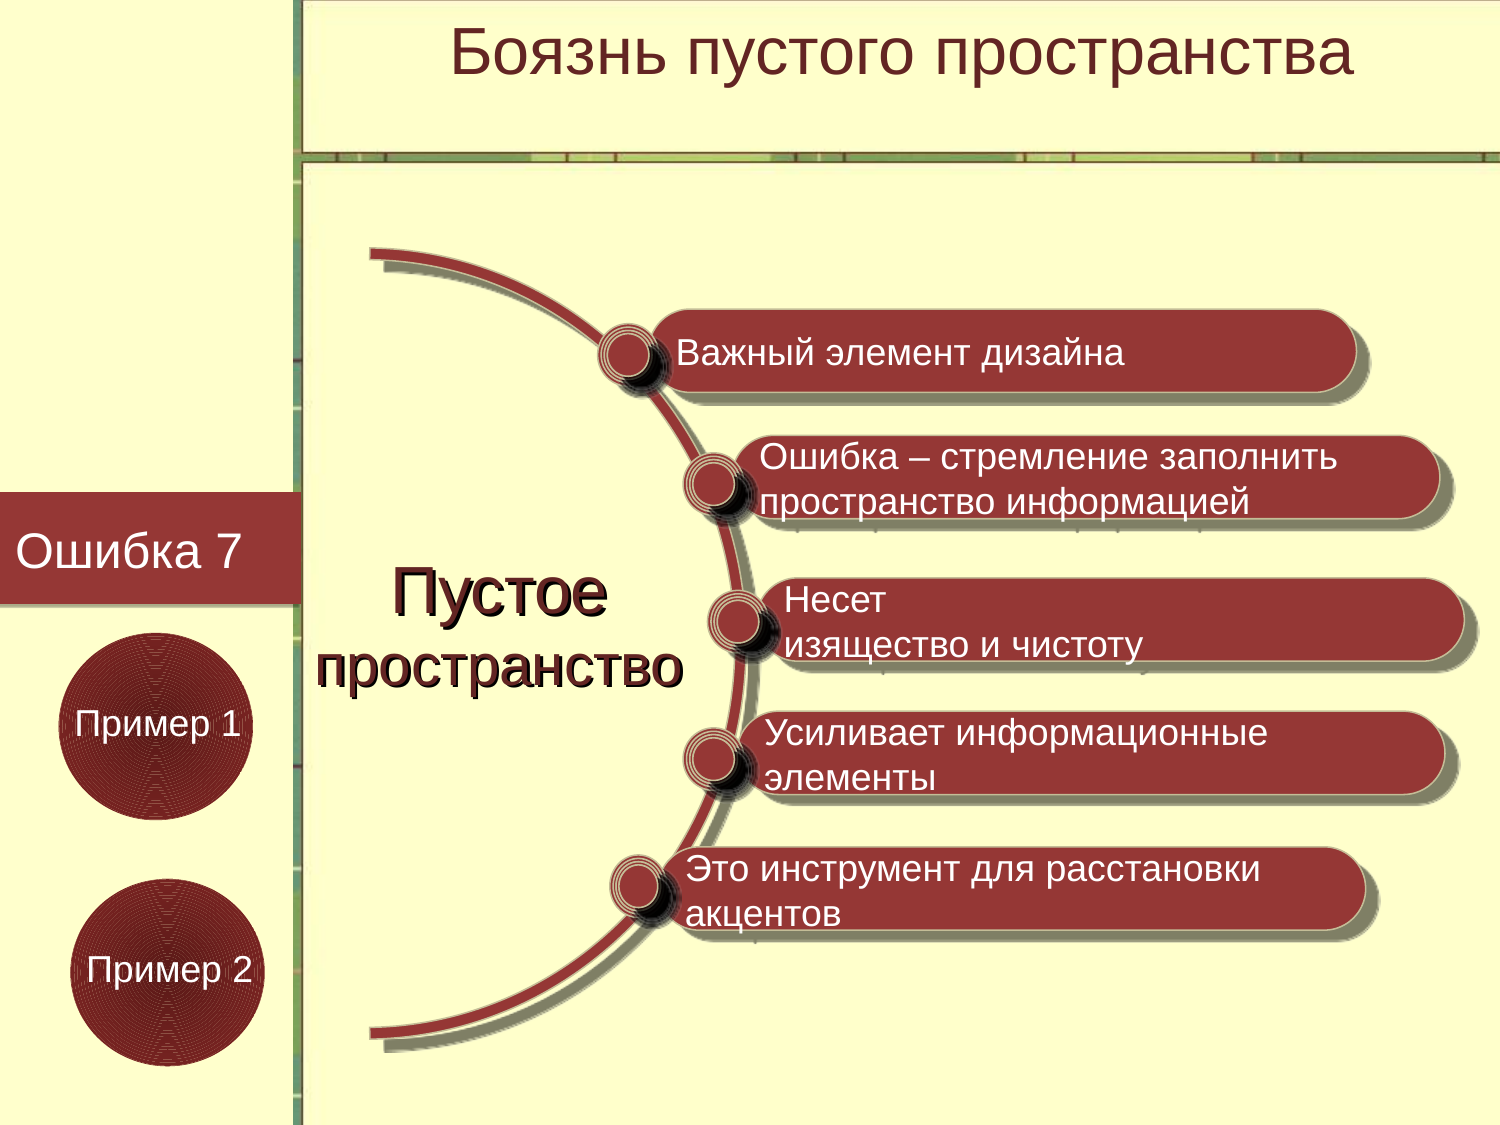

Боязнь пустого пространства
Важный элемент дизайна
Ошибка – стремление заполнить
пространство информацией
Несет
изящество и чистоту
Усиливает информационные
элементы
Это инструмент для расстановки
акцентов
Ошибка 7
Пустое пространство
Пример 1
Пример 2